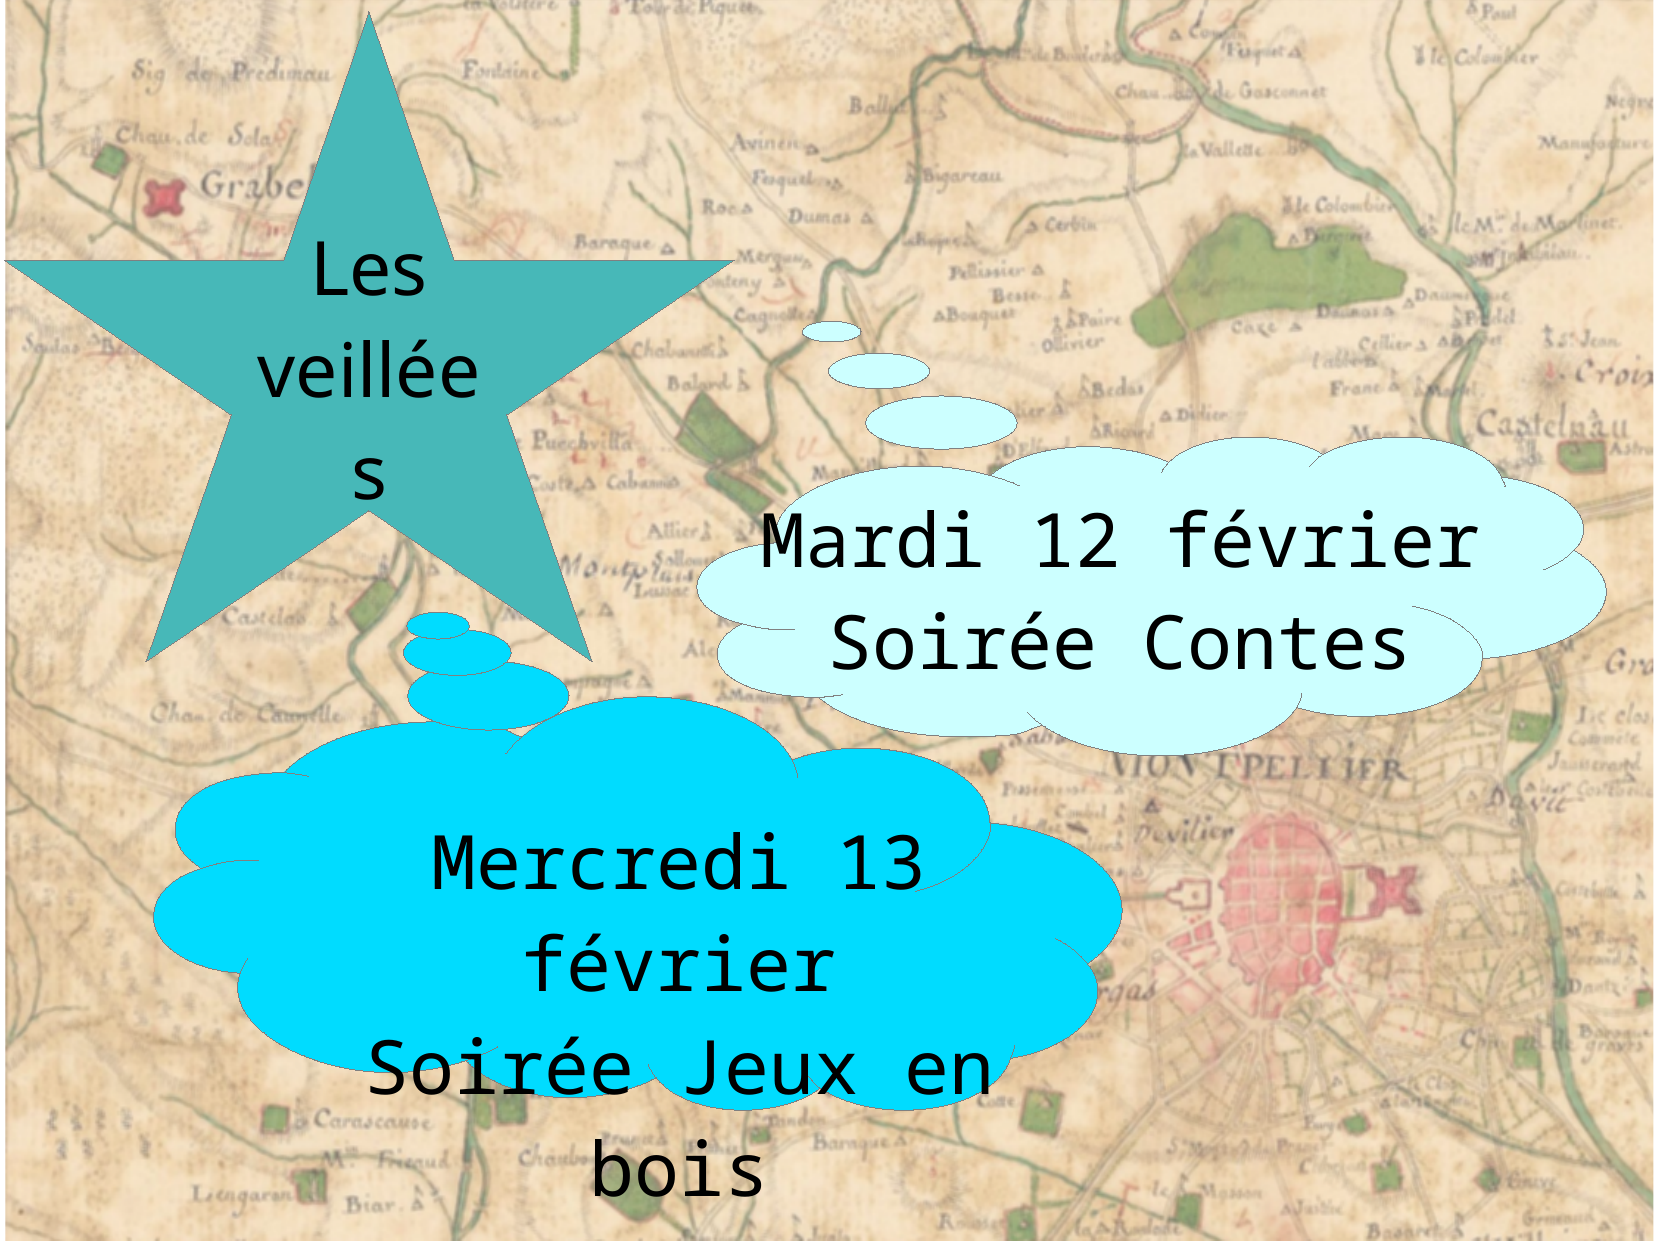

Les veillées
Mardi 12 février
Soirée Contes
Mercredi 13 février
Soirée Jeux en bois